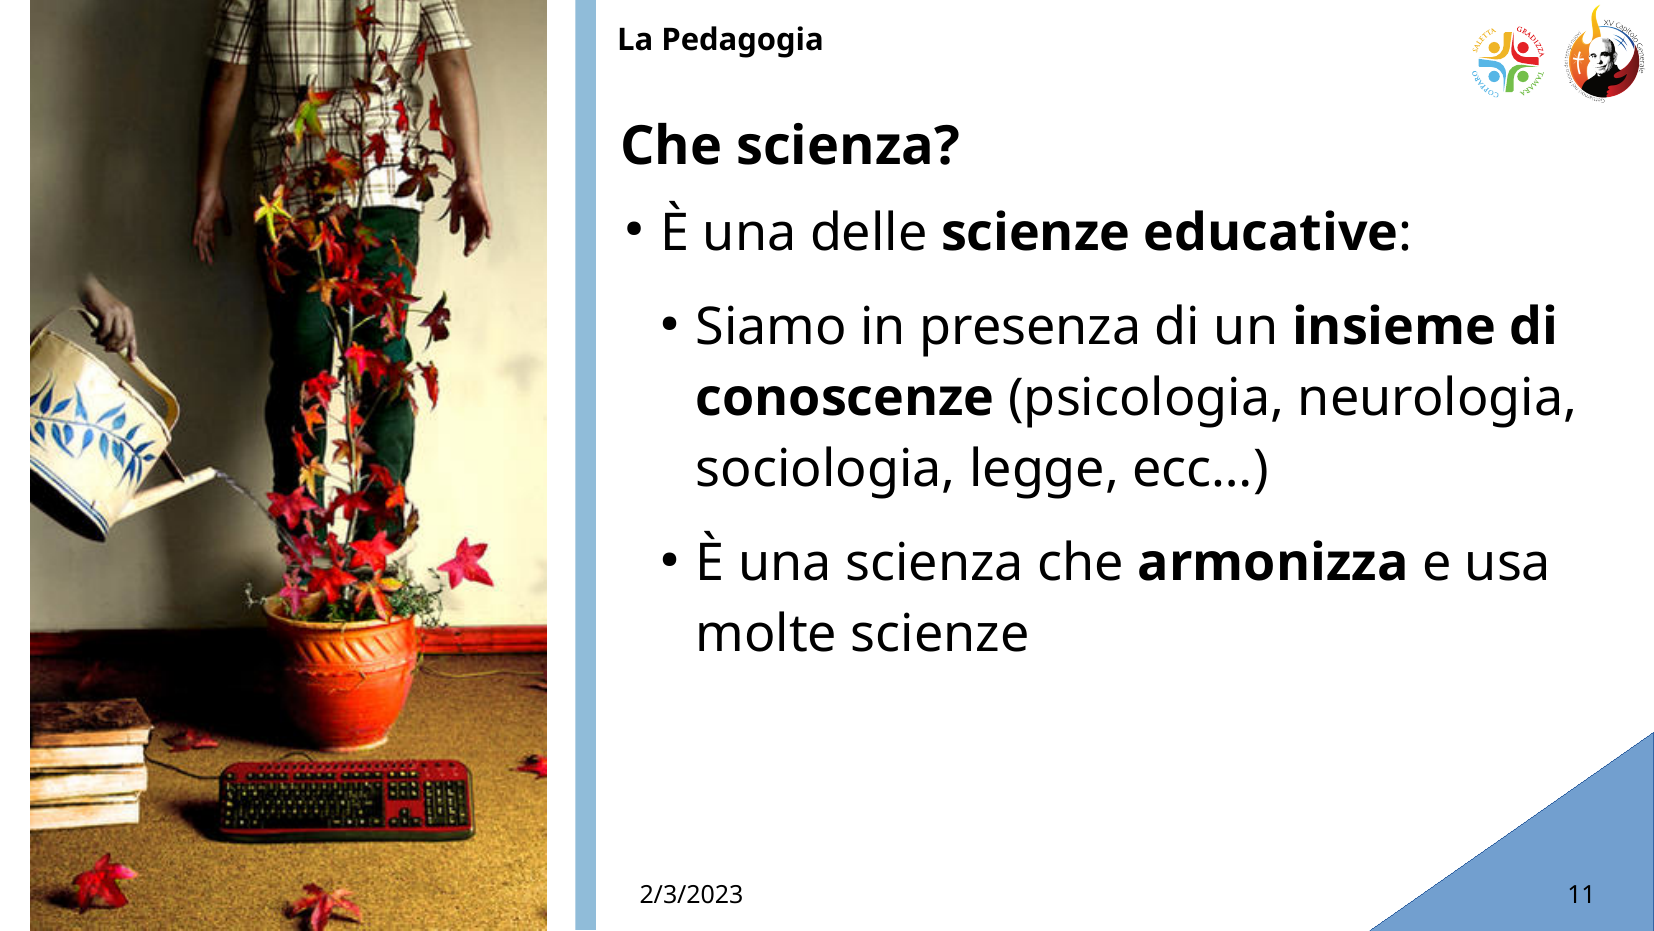

La Pedagogia
Che scienza?
# È una delle scienze educative:
Siamo in presenza di un insieme di conoscenze (psicologia, neurologia, sociologia, legge, ecc…)
È una scienza che armonizza e usa molte scienze